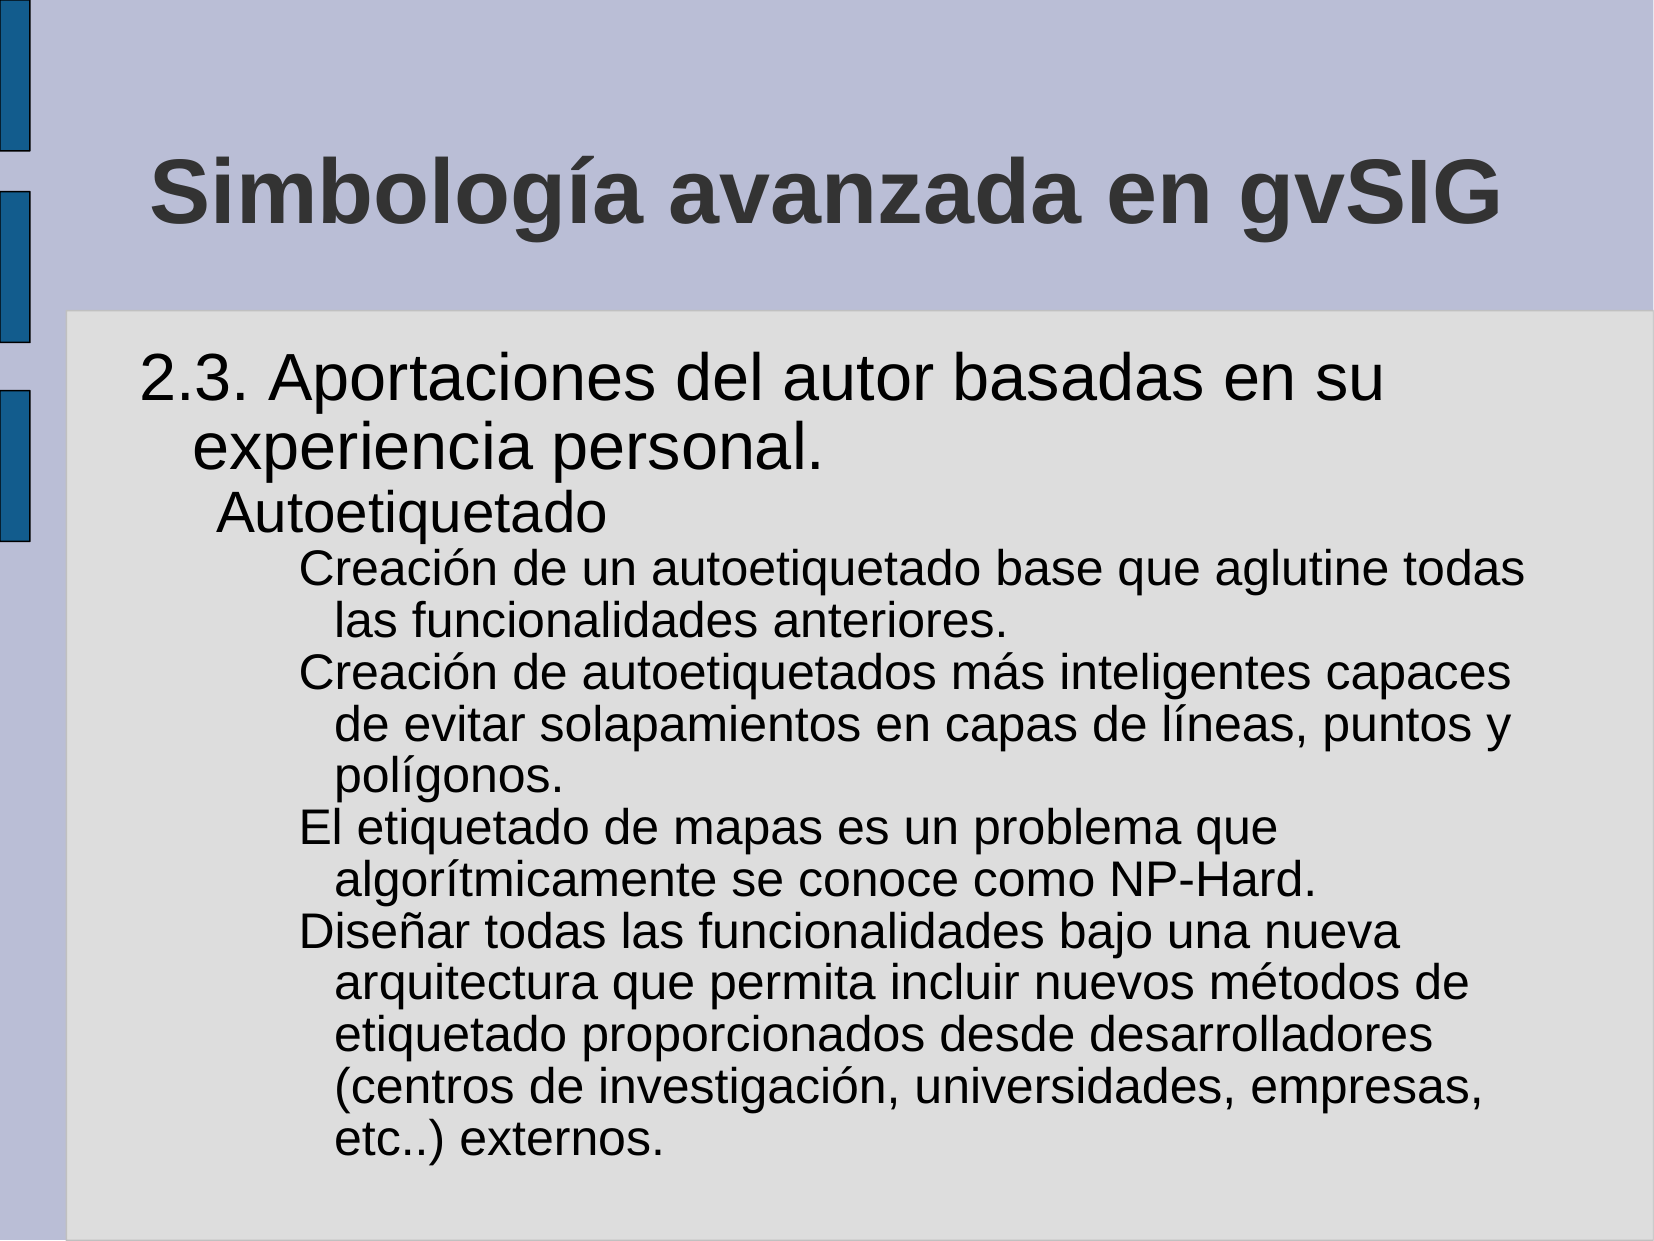

# Simbología avanzada en gvSIG
2.3. Aportaciones del autor basadas en su experiencia personal.
Autoetiquetado
Creación de un autoetiquetado base que aglutine todas las funcionalidades anteriores.
Creación de autoetiquetados más inteligentes capaces de evitar solapamientos en capas de líneas, puntos y polígonos.
El etiquetado de mapas es un problema que algorítmicamente se conoce como NP-Hard.
Diseñar todas las funcionalidades bajo una nueva arquitectura que permita incluir nuevos métodos de etiquetado proporcionados desde desarrolladores (centros de investigación, universidades, empresas, etc..) externos.